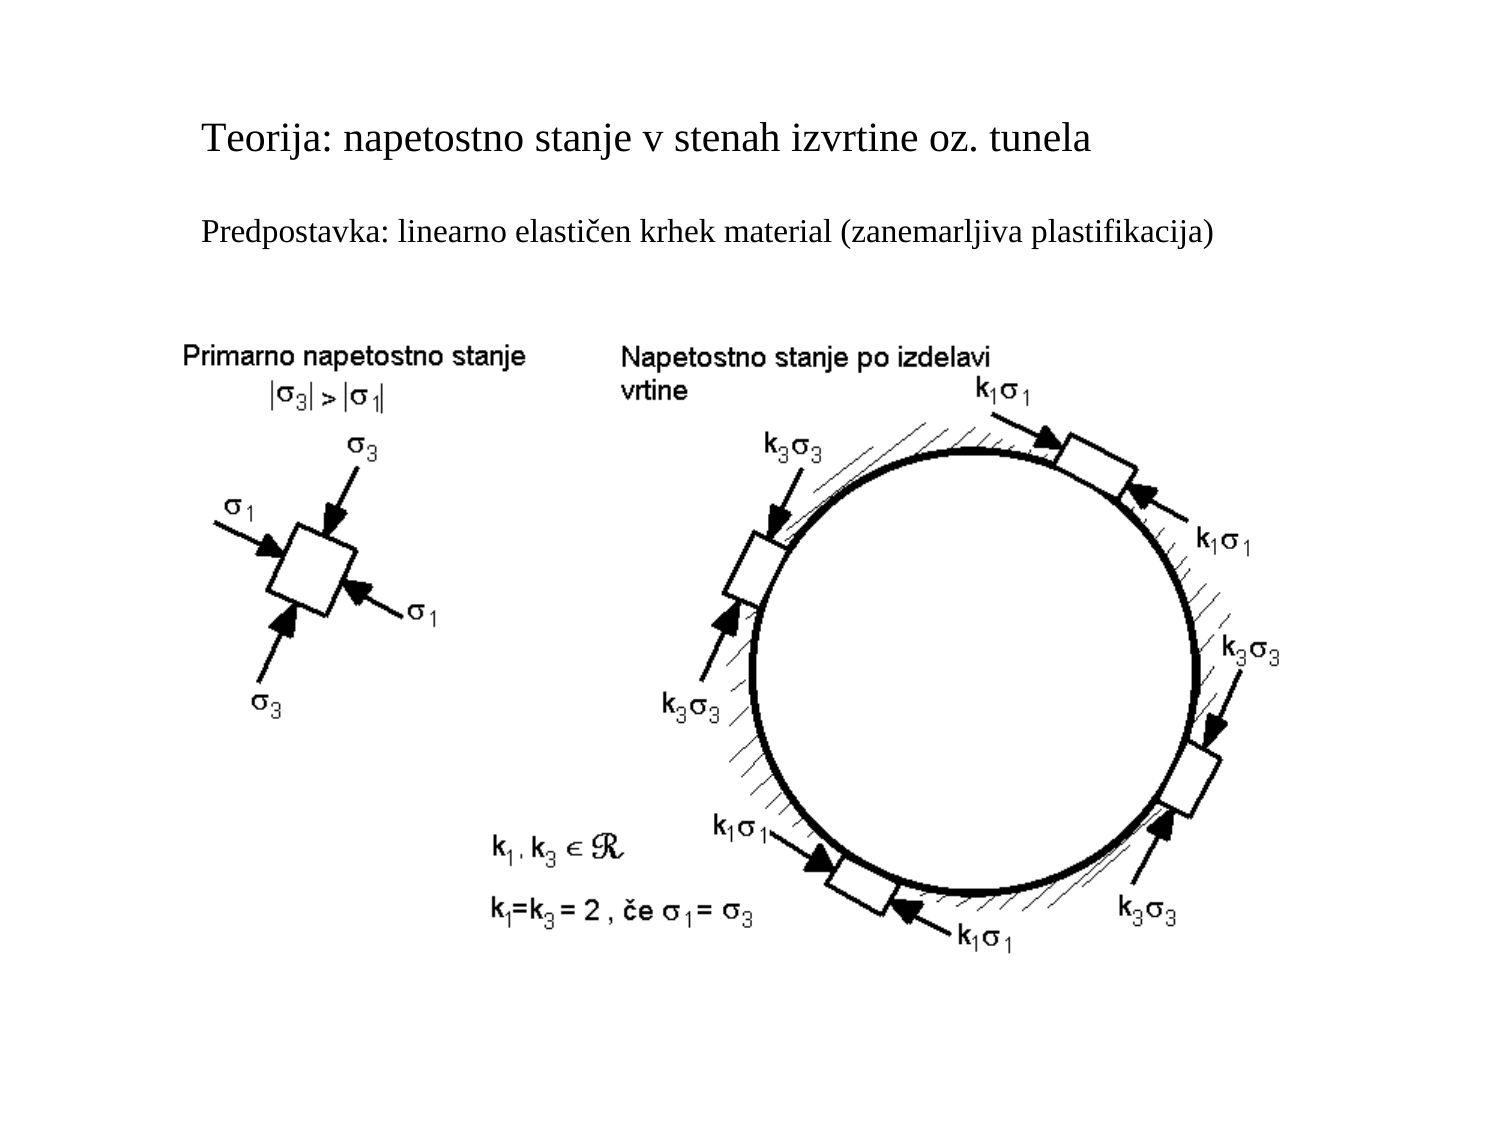

Teorija: napetostno stanje v stenah izvrtine oz. tunela
Predpostavka: linearno elastičen krhek material (zanemarljiva plastifikacija)